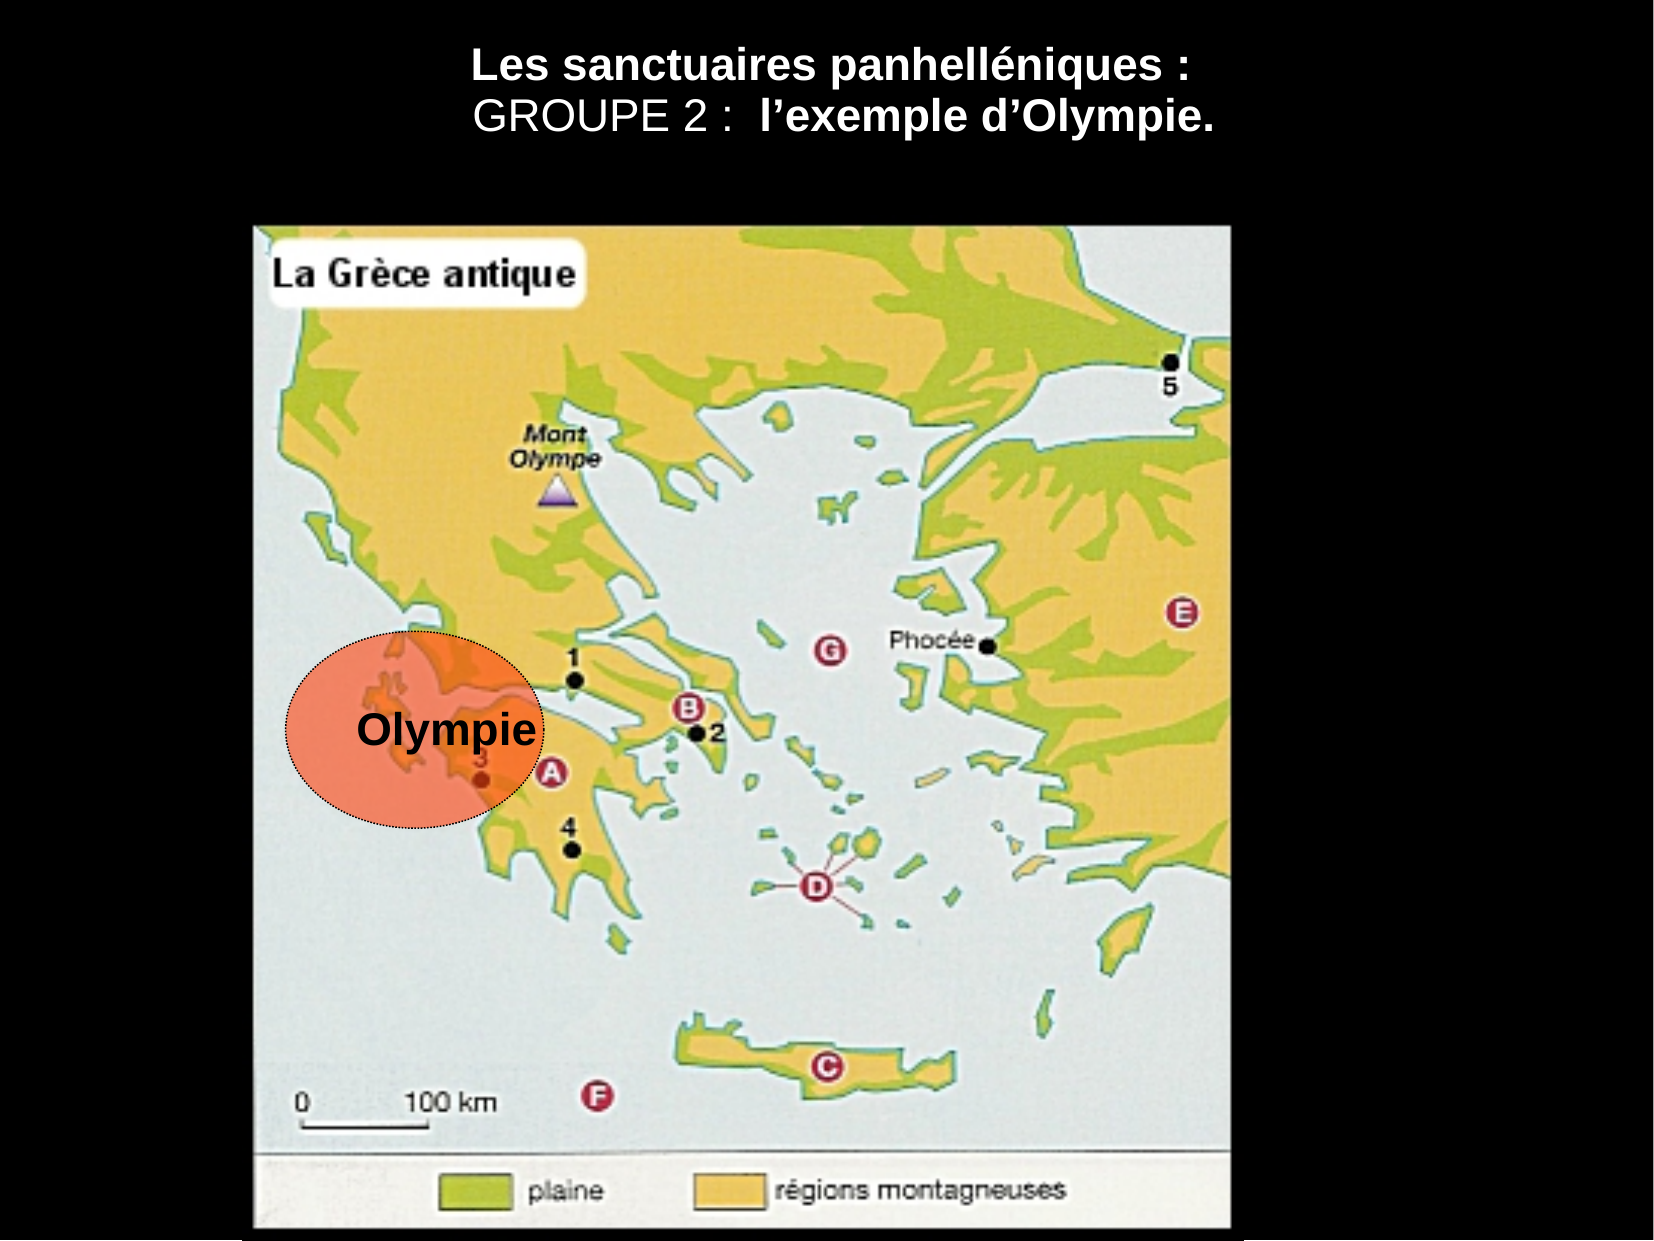

Les sanctuaires panhelléniques :
 GROUPE 2 : l’exemple d’Olympie.
 Olympie